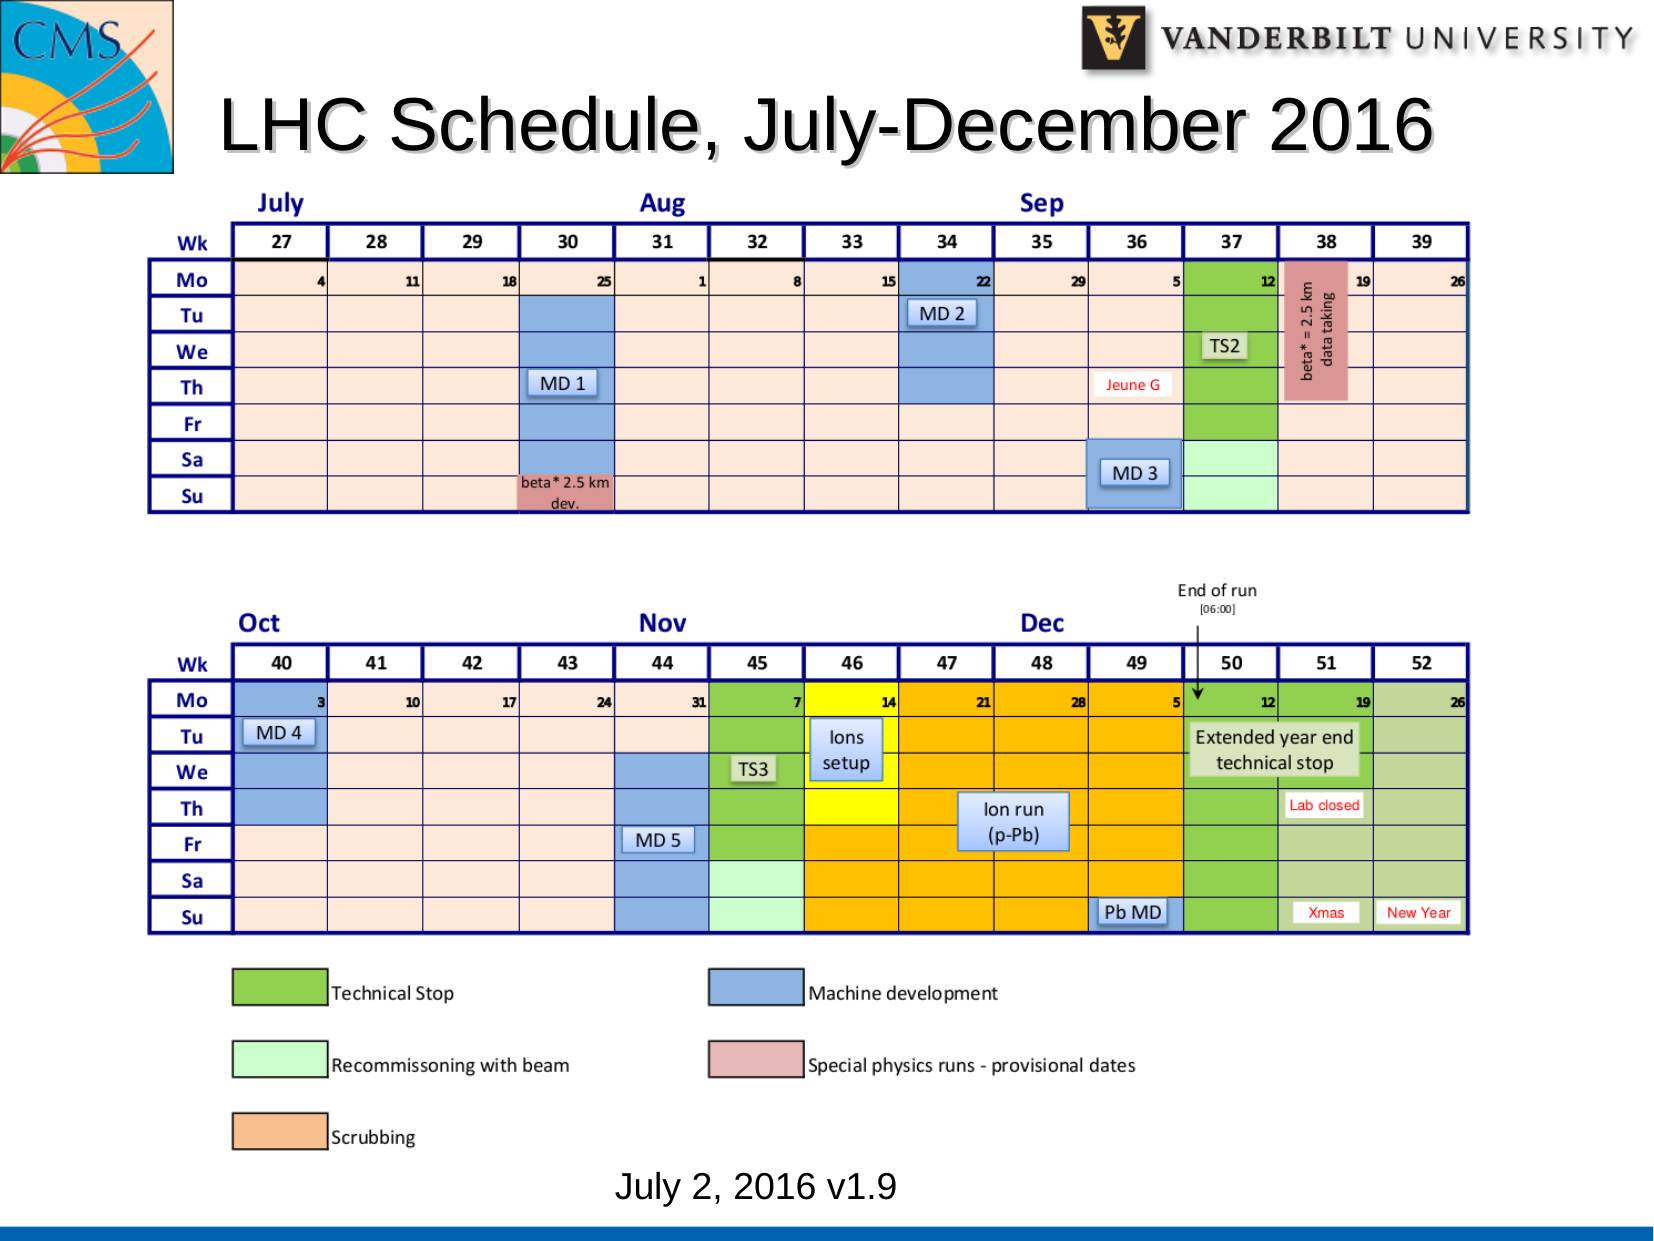

# LHC Schedule, July-December 2016
July 2, 2016 v1.9